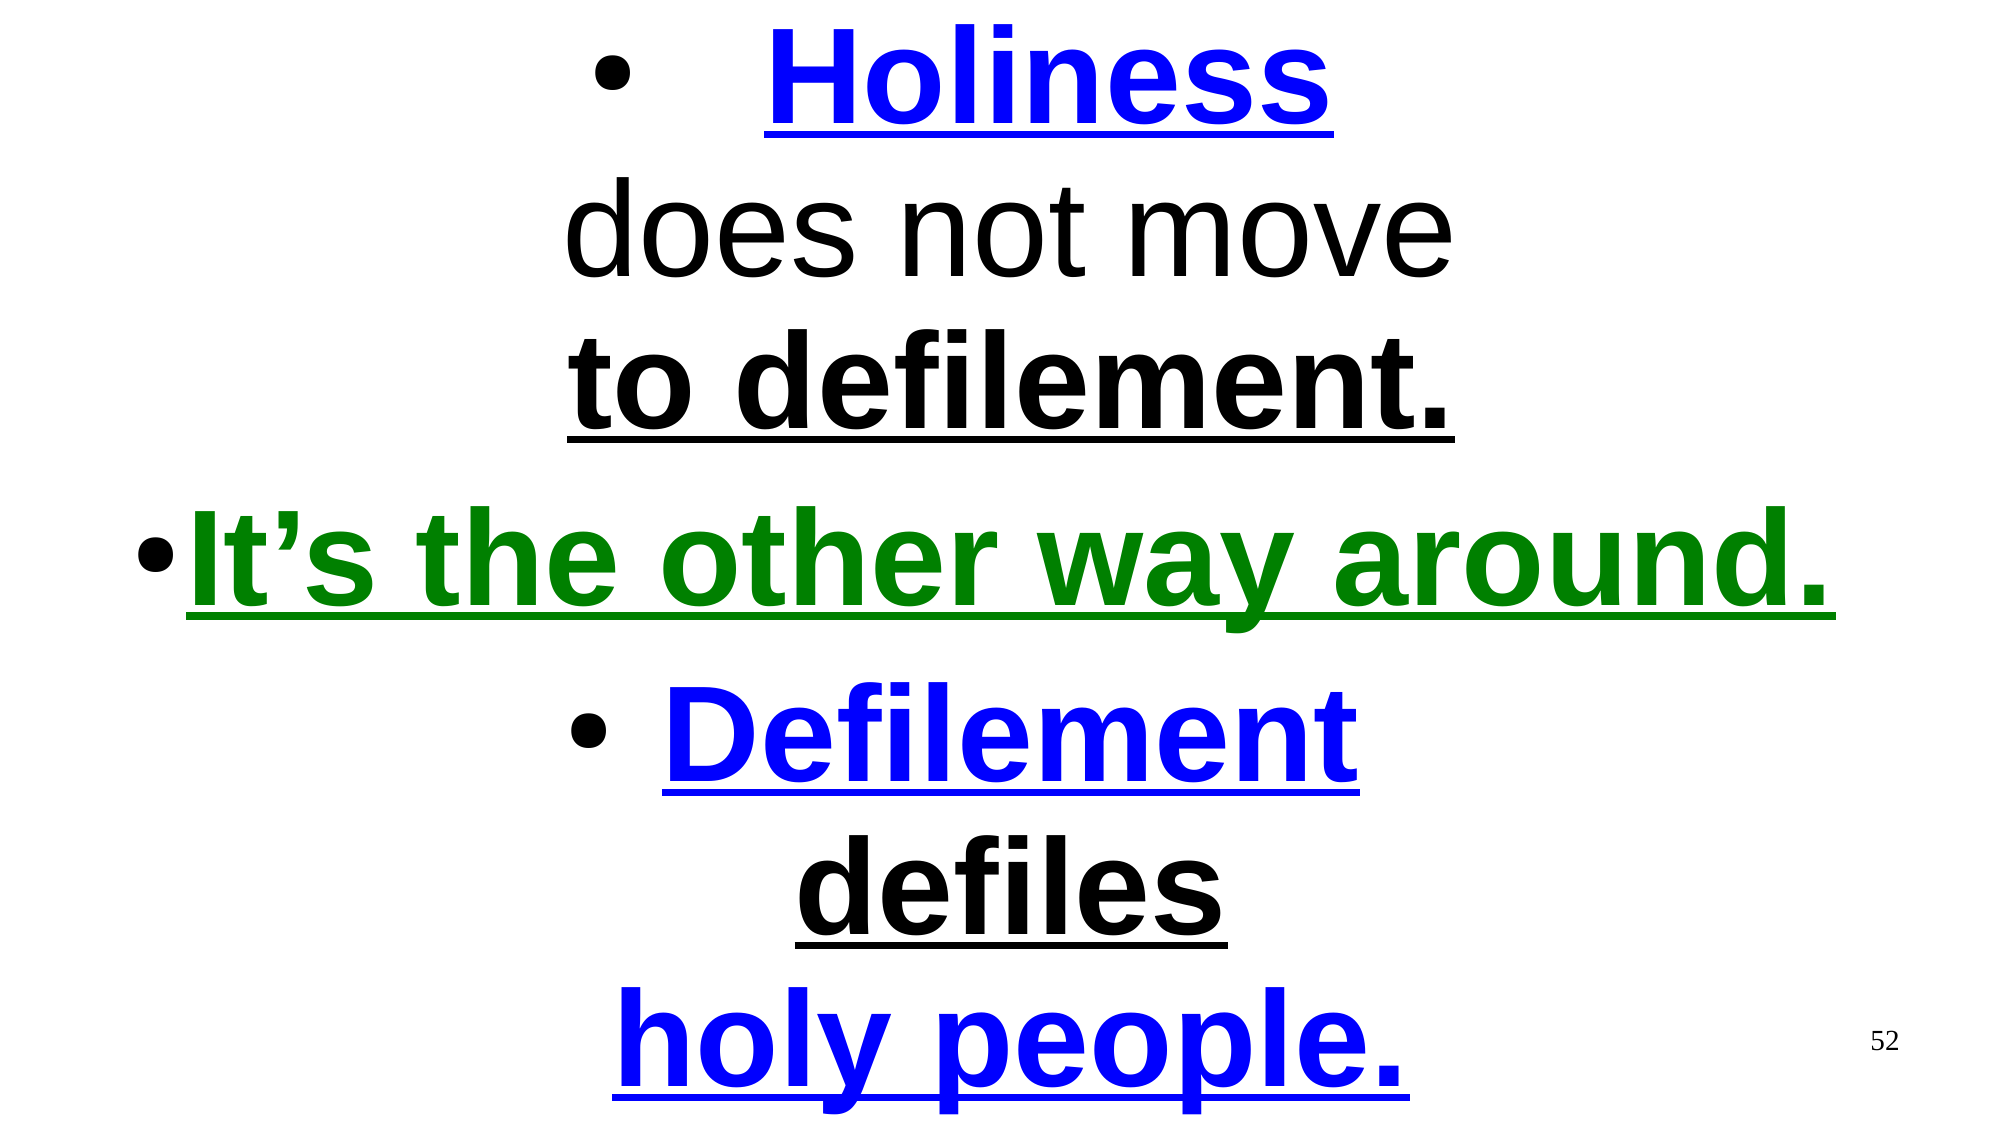

# Holiness does not move to defilement.
It’s the other way around.
Defilement
defiles
holy people.
52